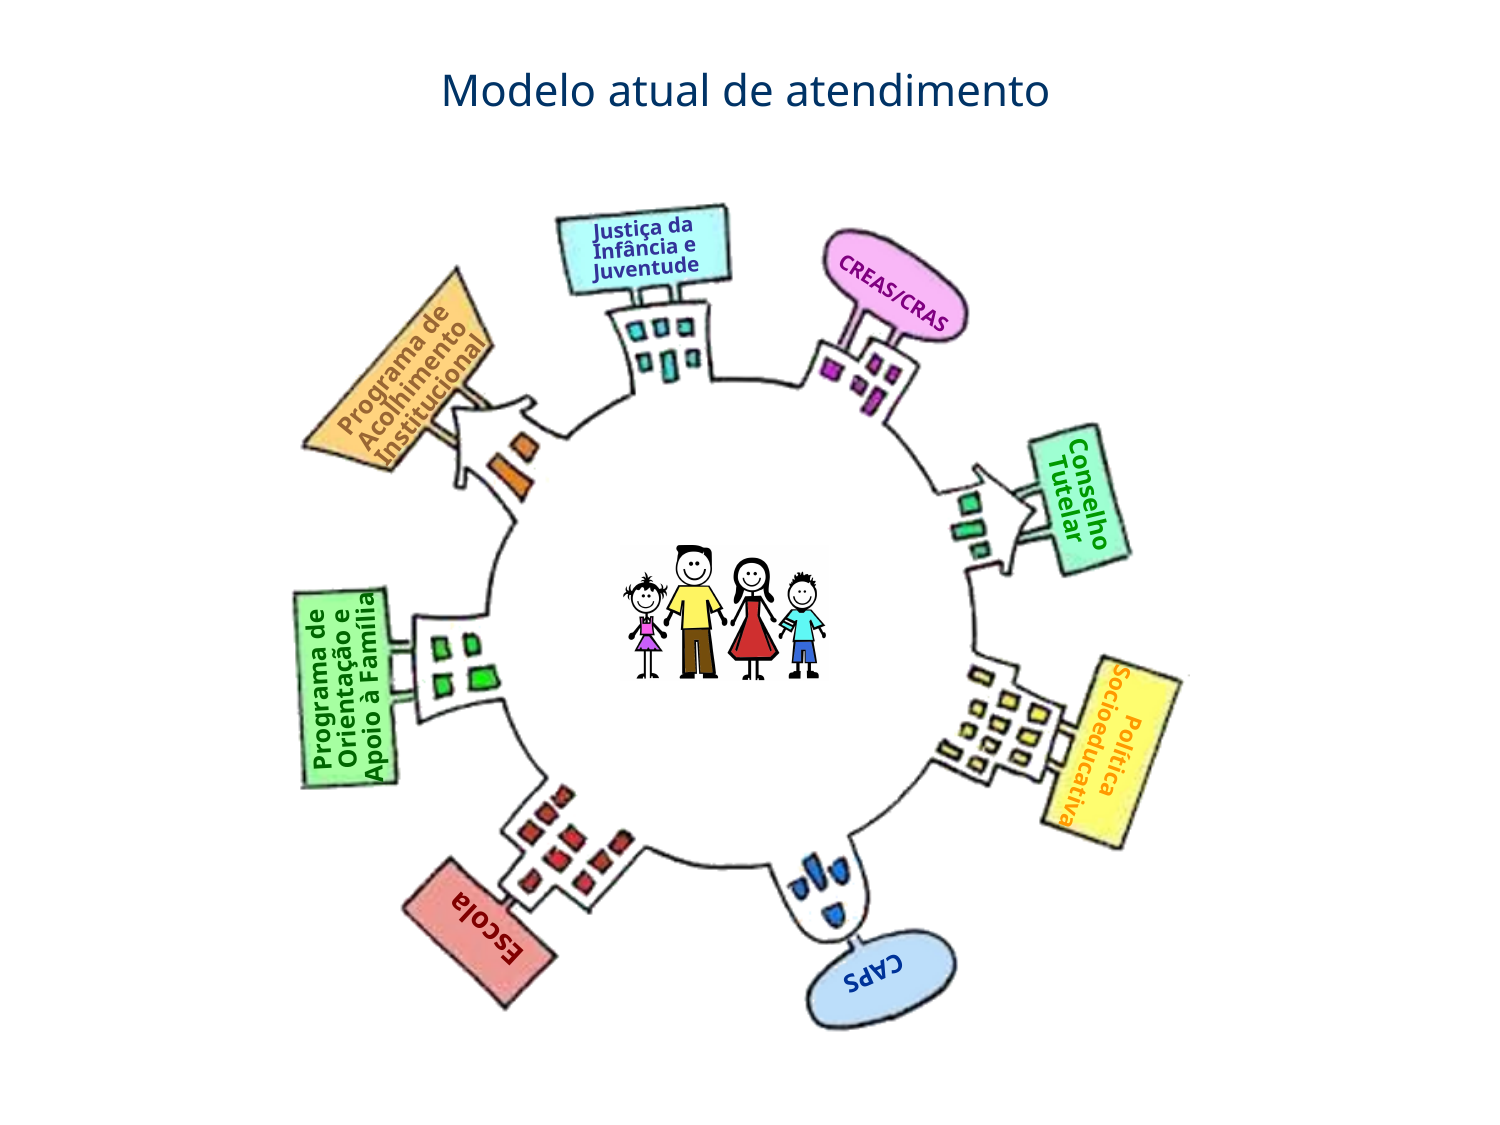

Modelo atual de atendimento
Justiça da
Infância e
Juventude
CREAS/CRAS
Programa de Acolhimento Institucional
Conselho
Tutelar
Programa de Orientação e Apoio à Família
Política Socioeducativa
Escola
CAPS